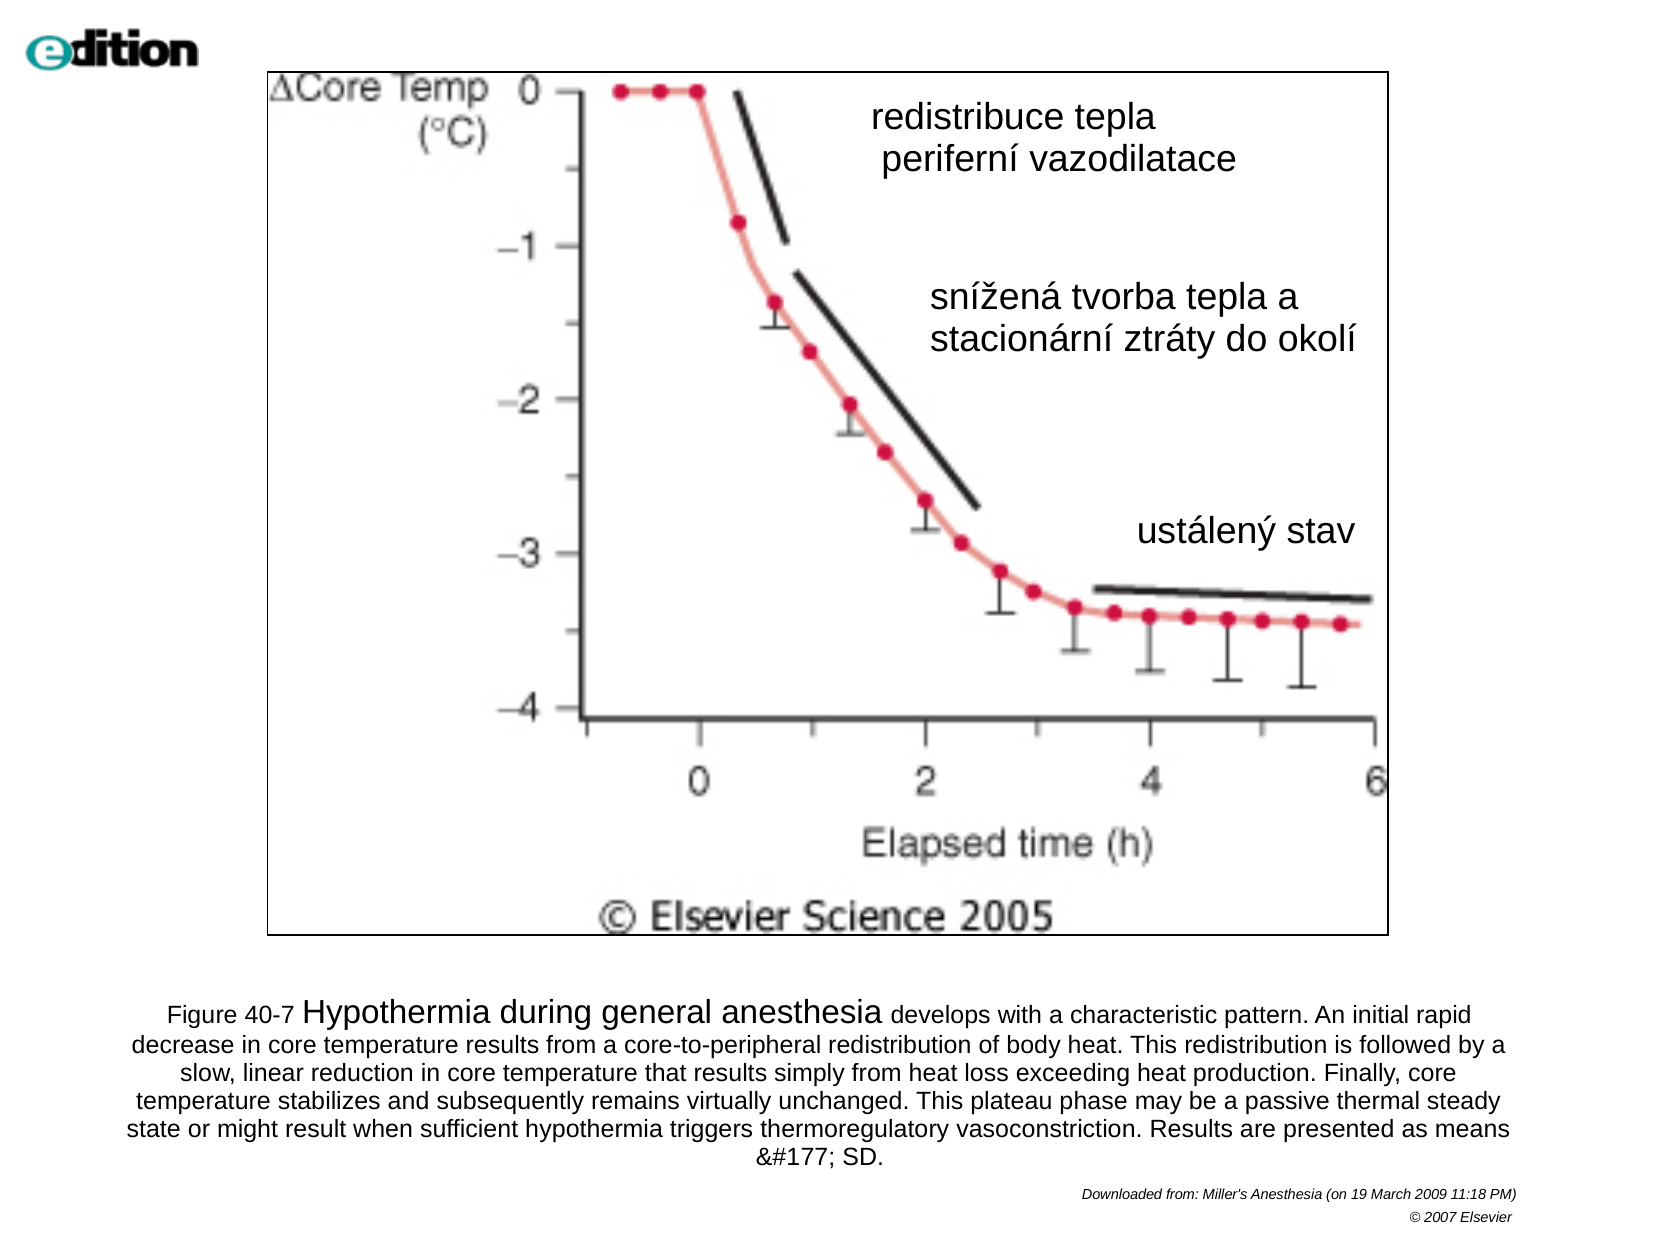

redistribuce tepla
 periferní vazodilatace
snížená tvorba tepla a
stacionární ztráty do okolí
ustálený stav
Figure 40-7 Hypothermia during general anesthesia develops with a characteristic pattern. An initial rapid decrease in core temperature results from a core-to-peripheral redistribution of body heat. This redistribution is followed by a slow, linear reduction in core temperature that results simply from heat loss exceeding heat production. Finally, core temperature stabilizes and subsequently remains virtually unchanged. This plateau phase may be a passive thermal steady state or might result when sufficient hypothermia triggers thermoregulatory vasoconstriction. Results are presented as means &#177; SD.
Downloaded from: Miller's Anesthesia (on 19 March 2009 11:18 PM)
© 2007 Elsevier